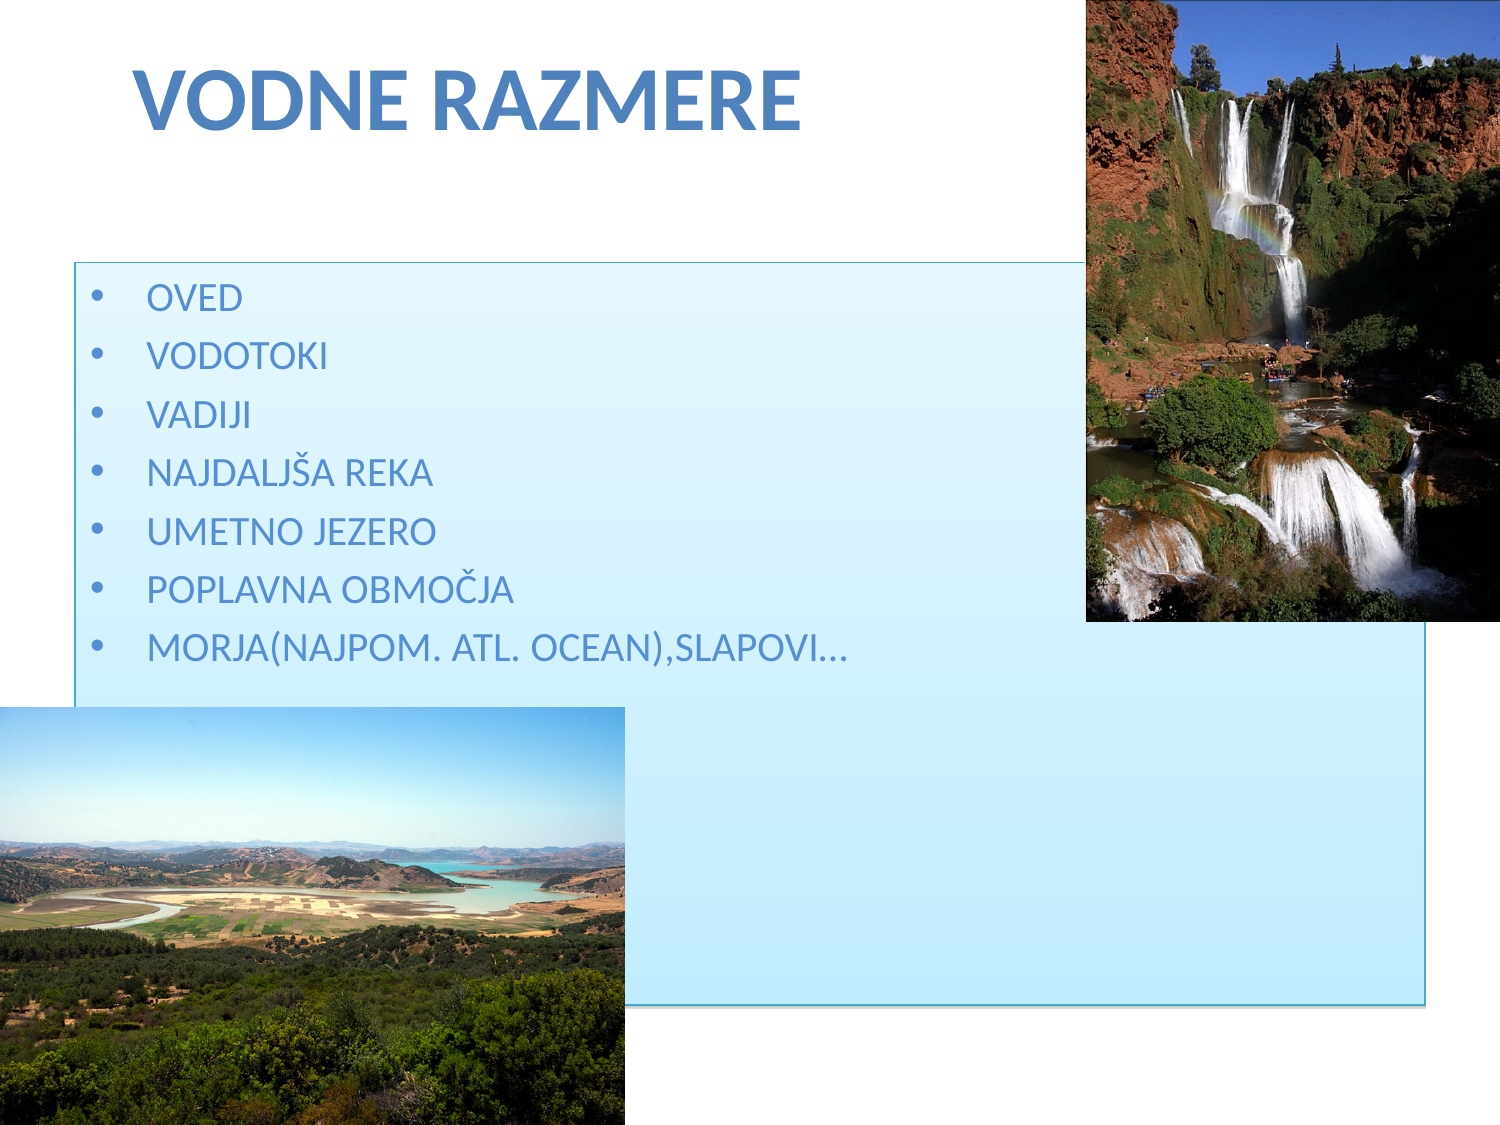

# Vodne razmere
OVED
VODOTOKI
VADIJI
NAJDALJŠA REKA
UMETNO JEZERO
POPLAVNA OBMOČJA
MORJA(NAJPOM. ATL. OCEAN),SLAPOVI…